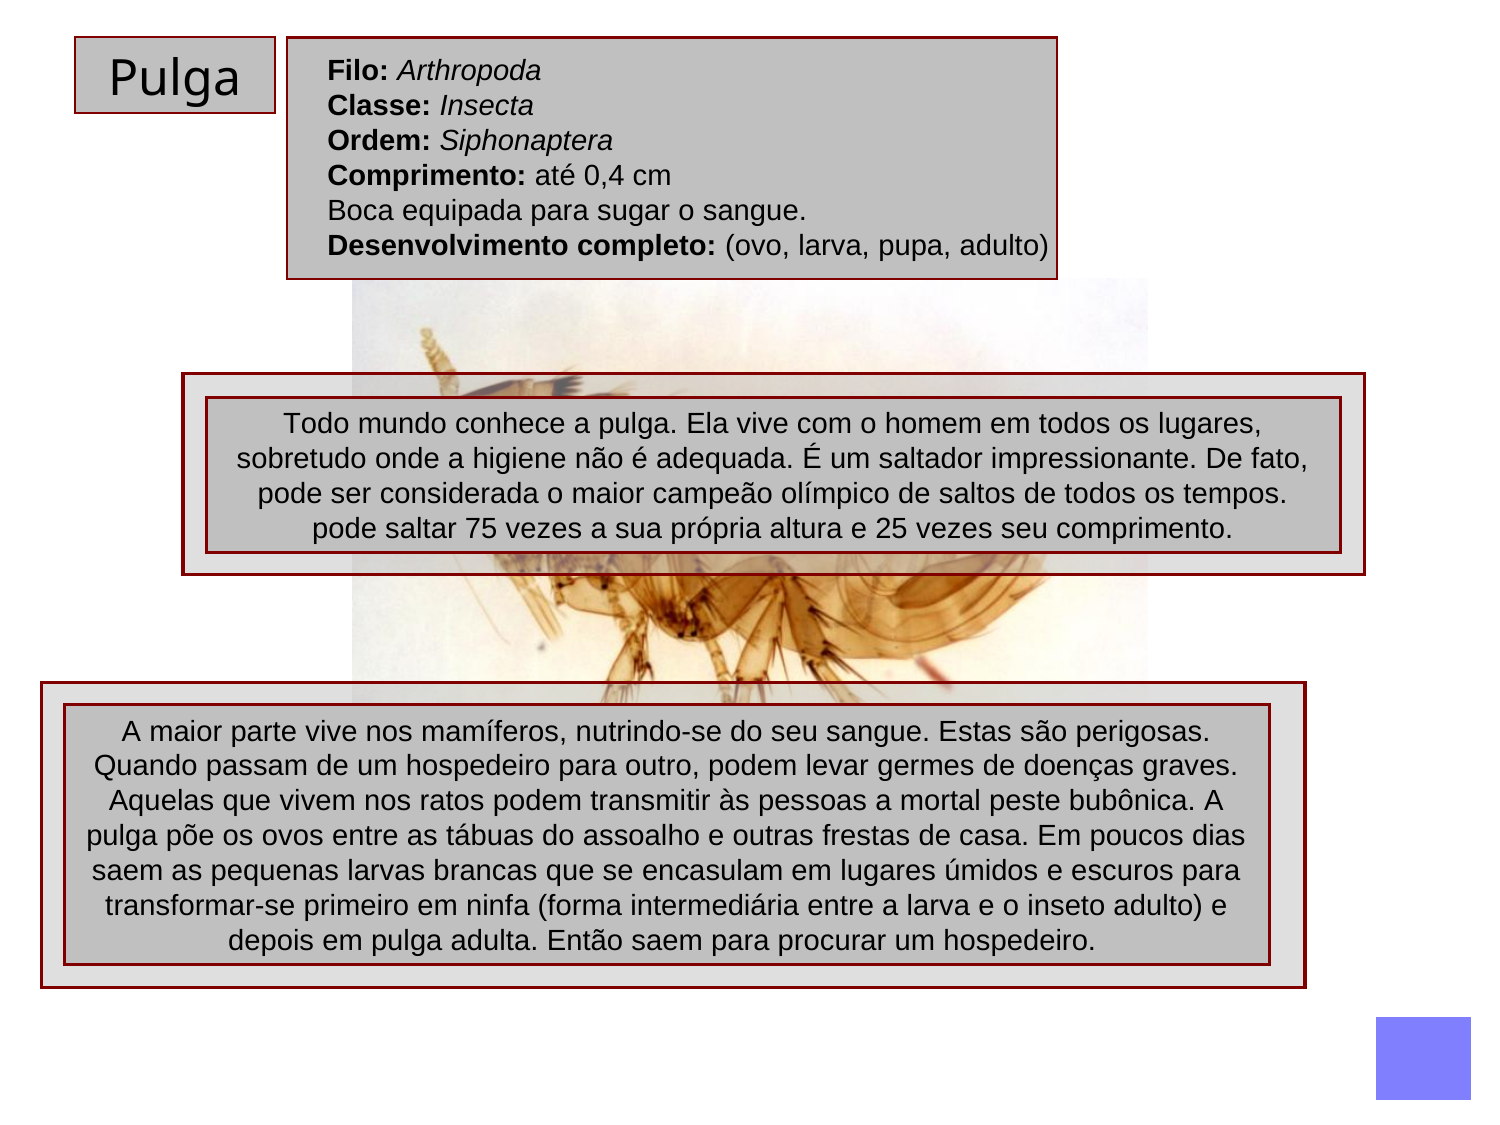

Pulga
Filo: Arthropoda
Classe: Insecta
Ordem: Siphonaptera
Comprimento: até 0,4 cm
Boca equipada para sugar o sangue.
Desenvolvimento completo: (ovo, larva, pupa, adulto)
Todo mundo conhece a pulga. Ela vive com o homem em todos os lugares, sobretudo onde a higiene não é adequada. É um saltador impressionante. De fato, pode ser considerada o maior campeão olímpico de saltos de todos os tempos. pode saltar 75 vezes a sua própria altura e 25 vezes seu comprimento.
A maior parte vive nos mamíferos, nutrindo-se do seu sangue. Estas são perigosas. Quando passam de um hospedeiro para outro, podem levar germes de doenças graves. Aquelas que vivem nos ratos podem transmitir às pessoas a mortal peste bubônica. A pulga põe os ovos entre as tábuas do assoalho e outras frestas de casa. Em poucos dias saem as pequenas larvas brancas que se encasulam em lugares úmidos e escuros para transformar-se primeiro em ninfa (forma intermediária entre a larva e o inseto adulto) e depois em pulga adulta. Então saem para procurar um hospedeiro.